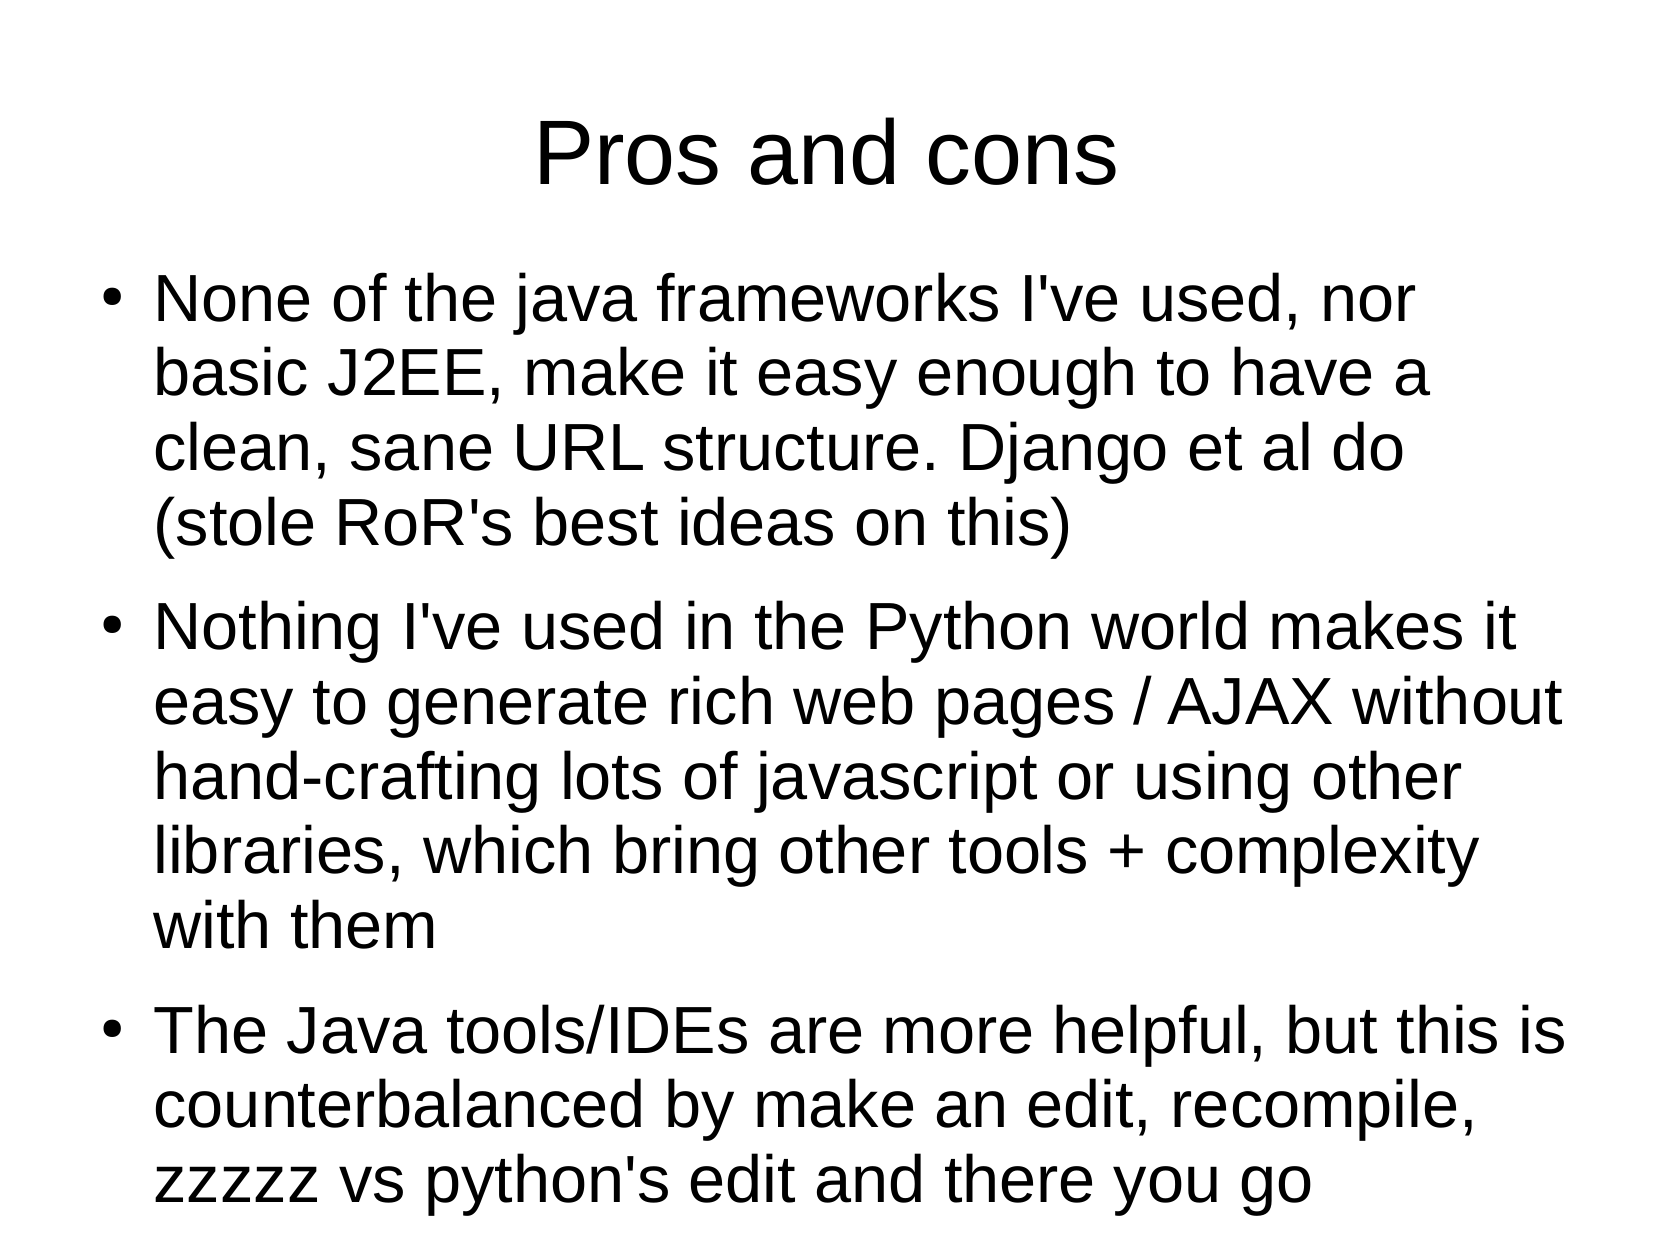

# Pros and cons
None of the java frameworks I've used, nor basic J2EE, make it easy enough to have a clean, sane URL structure. Django et al do (stole RoR's best ideas on this)
Nothing I've used in the Python world makes it easy to generate rich web pages / AJAX without hand-crafting lots of javascript or using other libraries, which bring other tools + complexity with them
The Java tools/IDEs are more helpful, but this is counterbalanced by make an edit, recompile, zzzzz vs python's edit and there you go